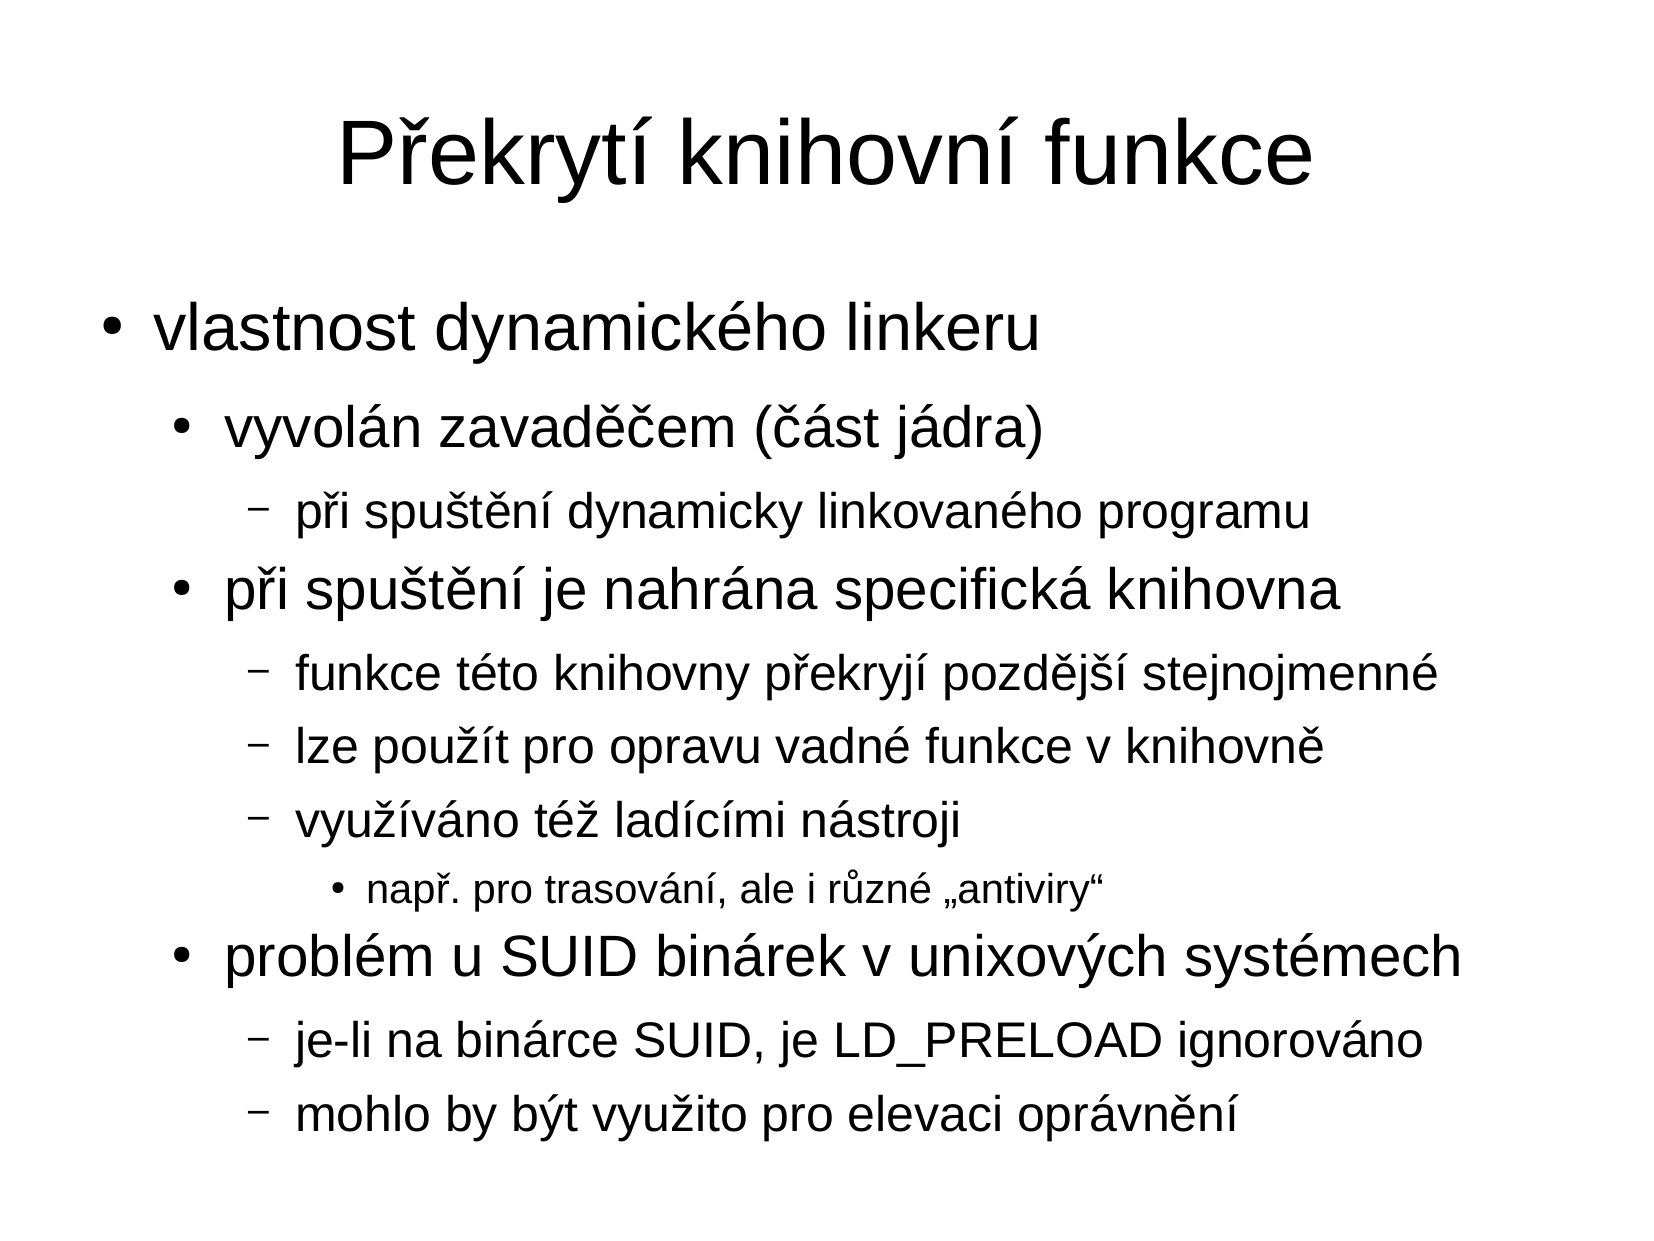

# Překrytí knihovní funkce
vlastnost dynamického linkeru
vyvolán zavaděčem (část jádra)
při spuštění dynamicky linkovaného programu
při spuštění je nahrána specifická knihovna
funkce této knihovny překryjí pozdější stejnojmenné
lze použít pro opravu vadné funkce v knihovně
využíváno též ladícími nástroji
např. pro trasování, ale i různé „antiviry“
problém u SUID binárek v unixových systémech
je-li na binárce SUID, je LD_PRELOAD ignorováno
mohlo by být využito pro elevaci oprávnění